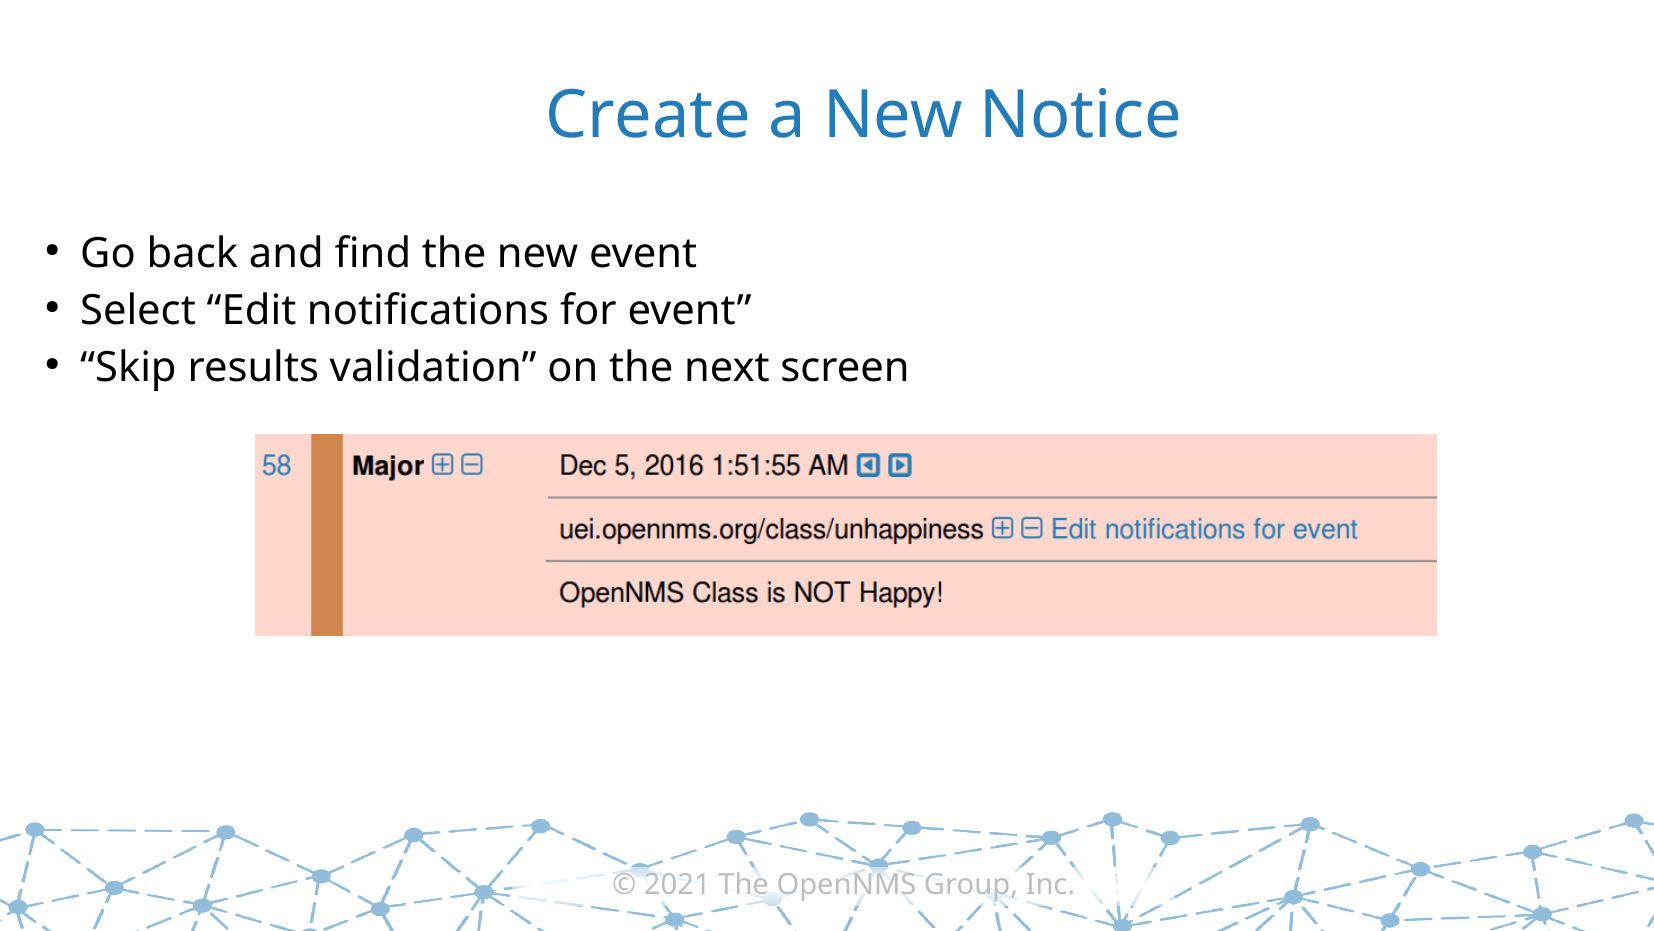

# Create a New Notice
Go back and find the new event
Select “Edit notifications for event”
“Skip results validation” on the next screen